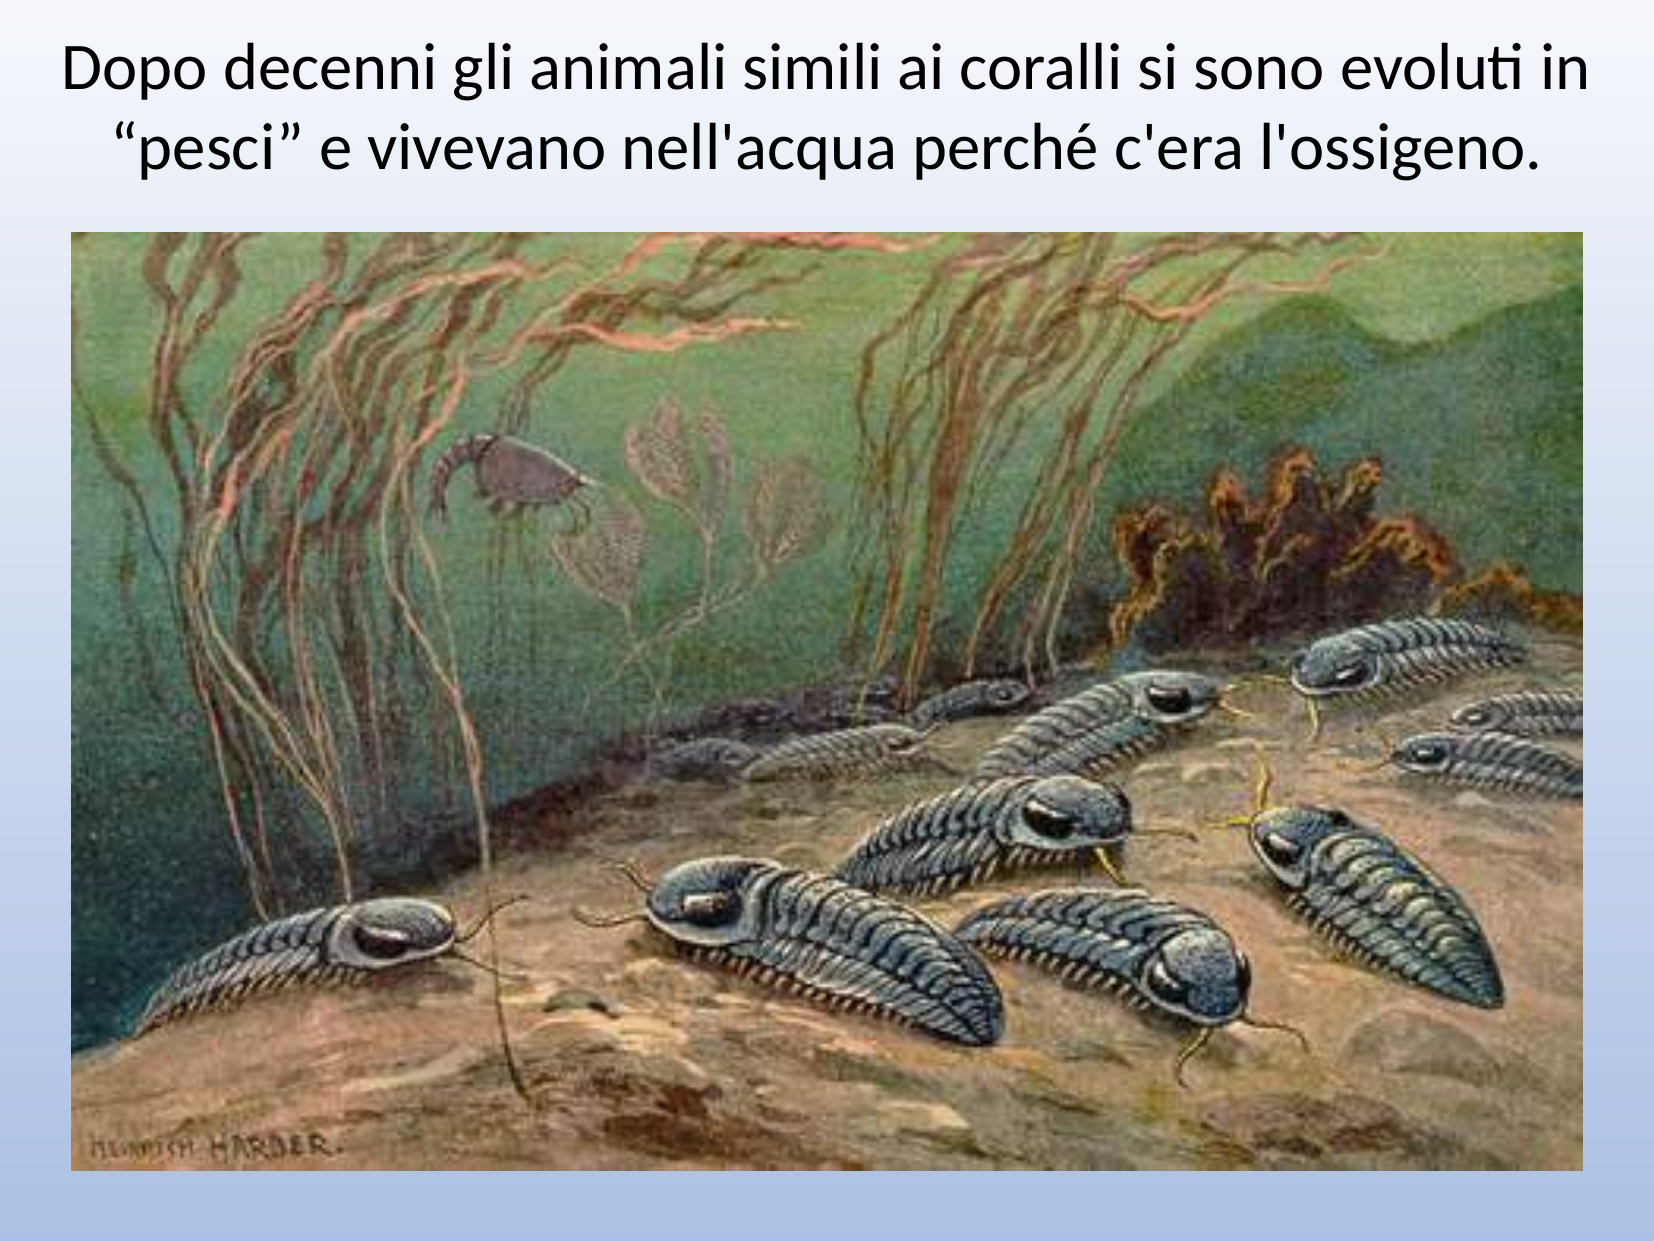

Dopo decenni gli animali simili ai coralli si sono evoluti in “pesci” e vivevano nell'acqua perché c'era l'ossigeno.